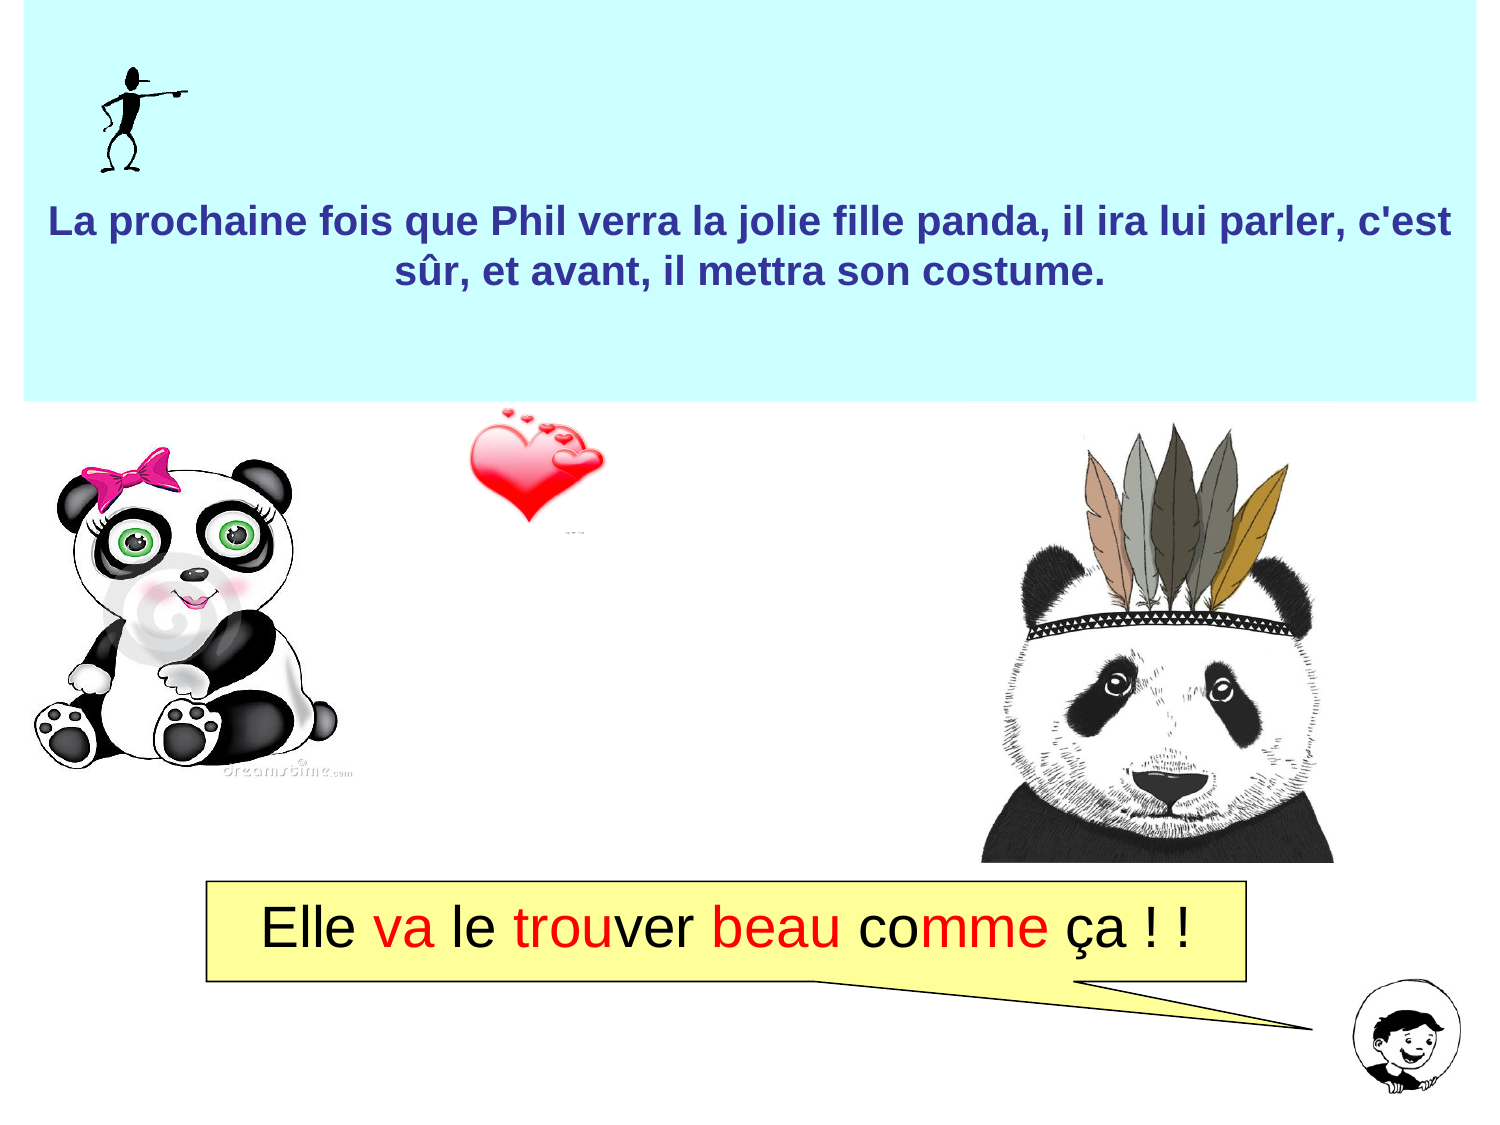

# La prochaine fois que Phil verra la jolie fille panda, il ira lui parler, c'est sûr, et avant, il mettra son costume.
Elle va le trouver beau comme ça ! !